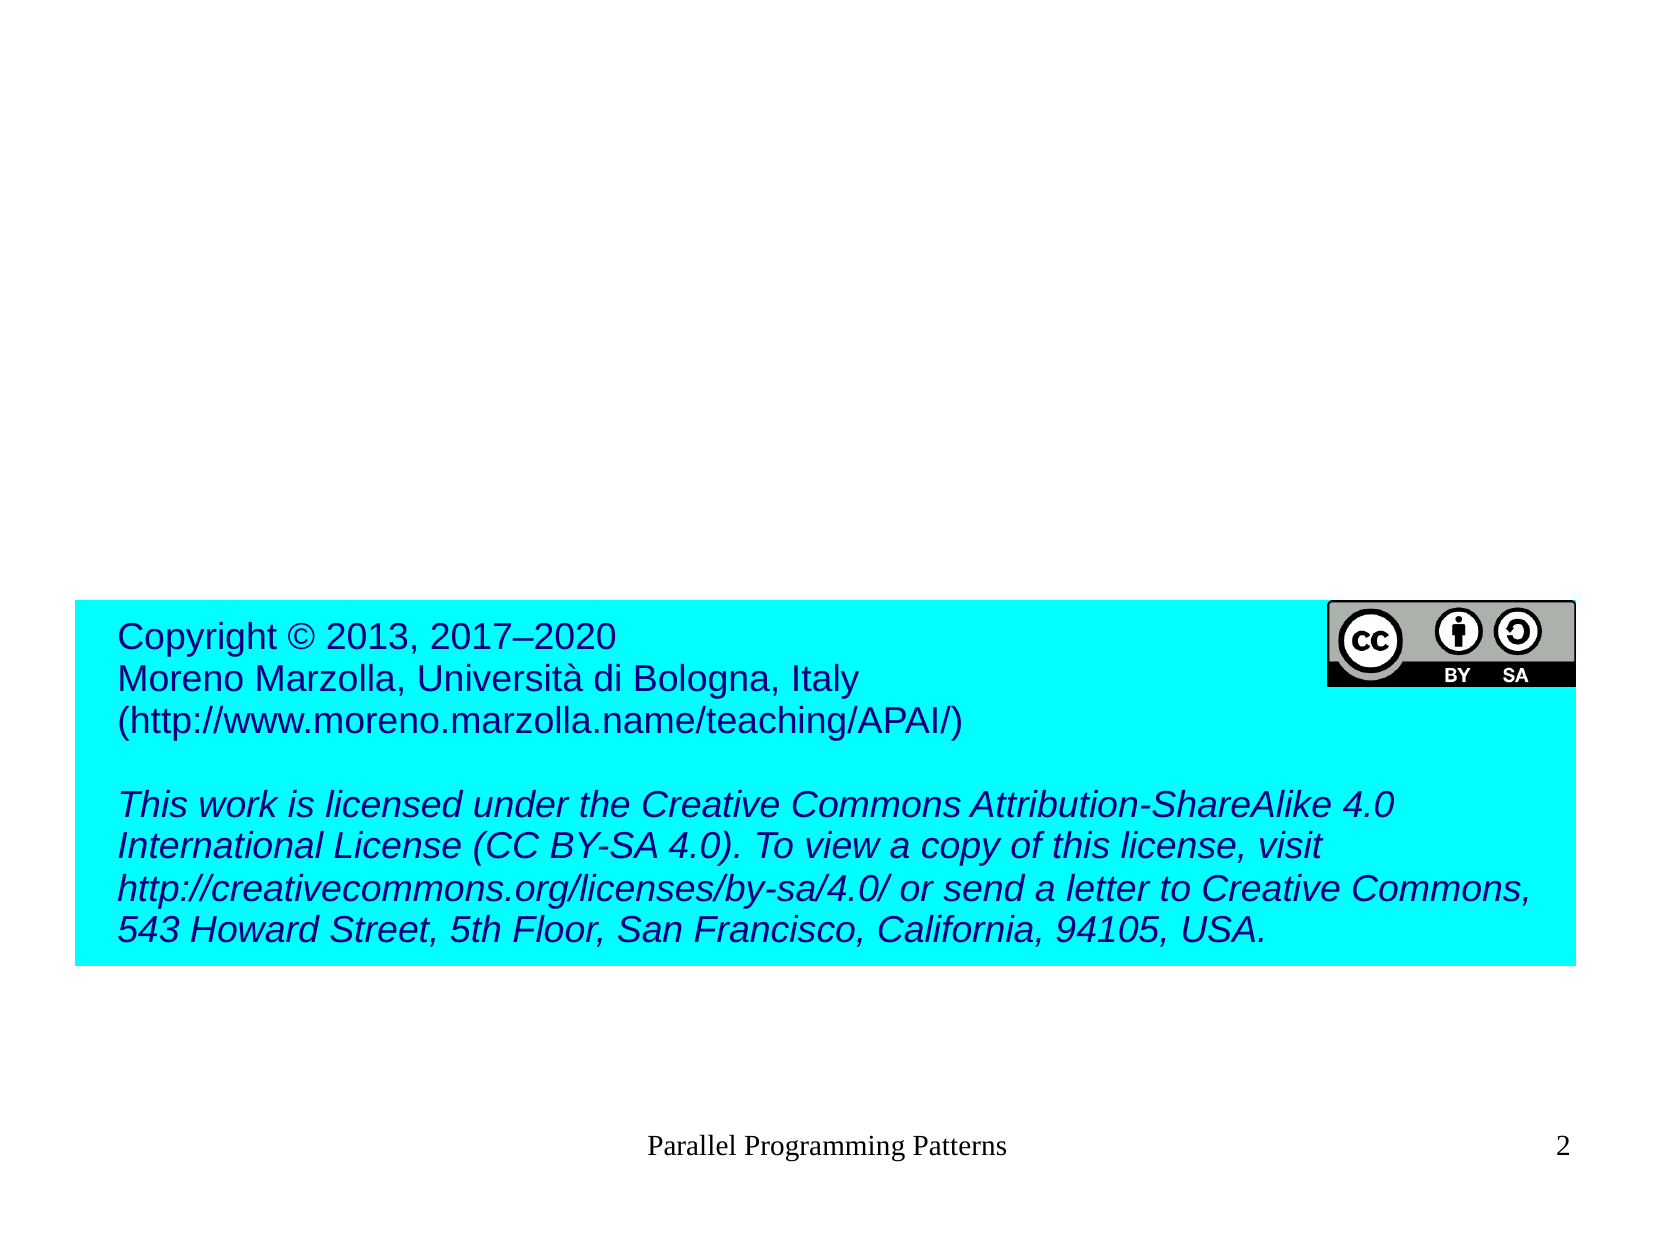

Copyright © 2013, 2017–2020
Moreno Marzolla, Università di Bologna, Italy
(http://www.moreno.marzolla.name/teaching/APAI/)
This work is licensed under the Creative Commons Attribution-ShareAlike 4.0 International License (CC BY-SA 4.0). To view a copy of this license, visit http://creativecommons.org/licenses/by-sa/4.0/ or send a letter to Creative Commons, 543 Howard Street, 5th Floor, San Francisco, California, 94105, USA.
Parallel Programming Patterns
2